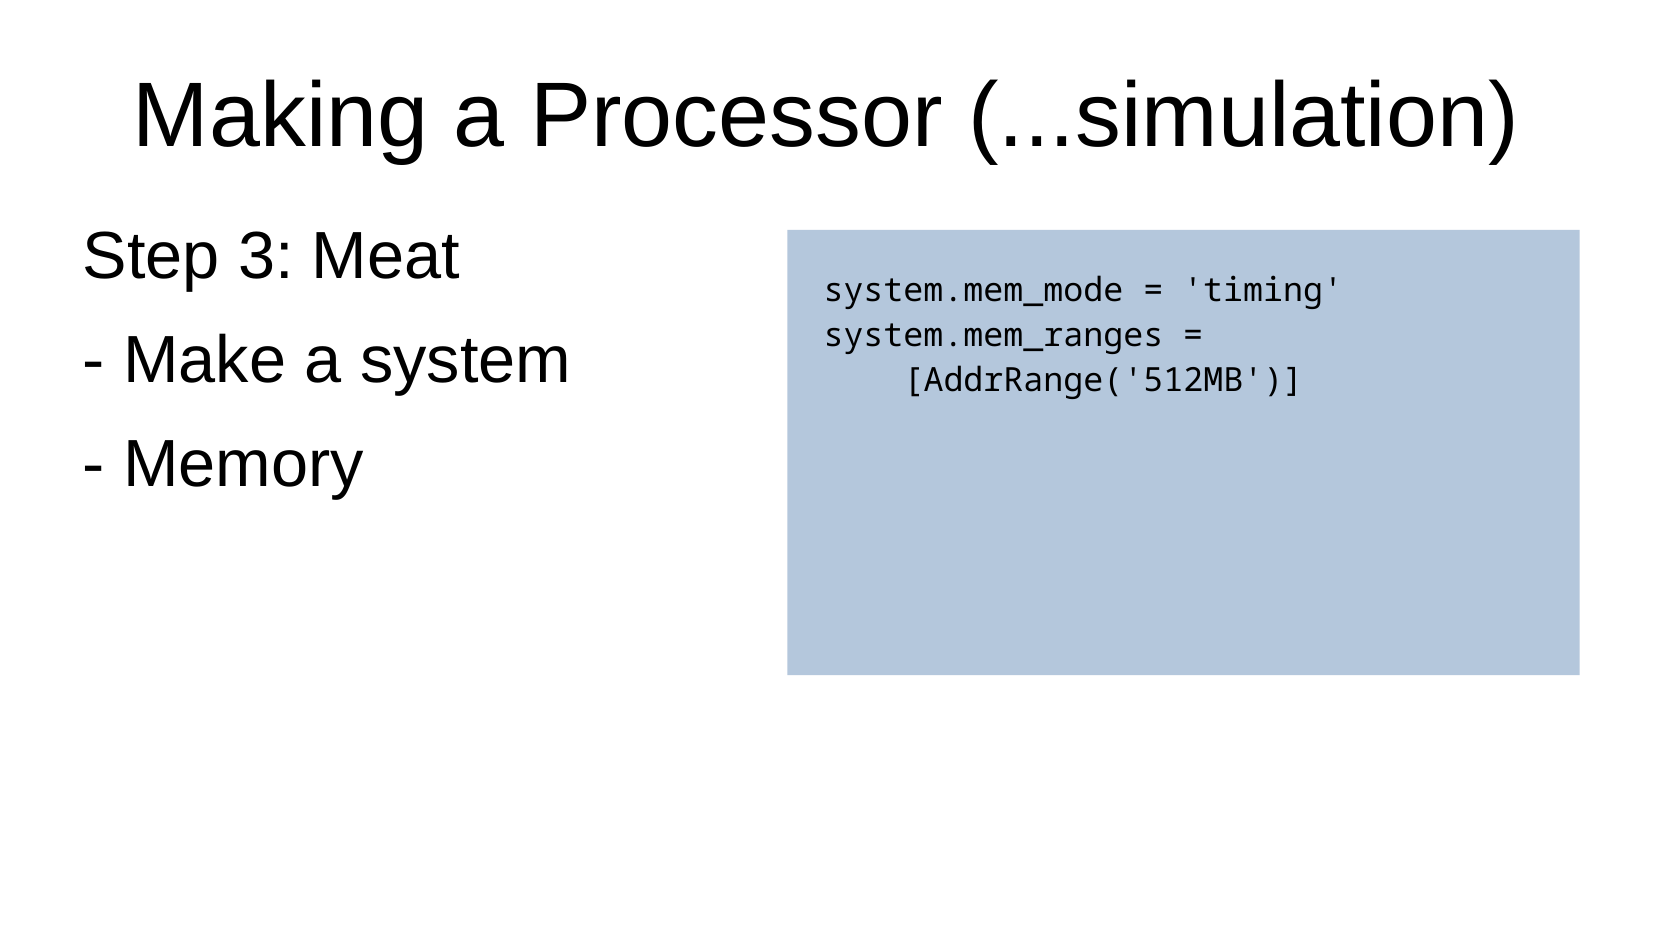

# Making a Processor (...simulation)
Step 3: Meat
- Make a system
- Memory
system.mem_mode = 'timing'
system.mem_ranges =
 [AddrRange('512MB')]